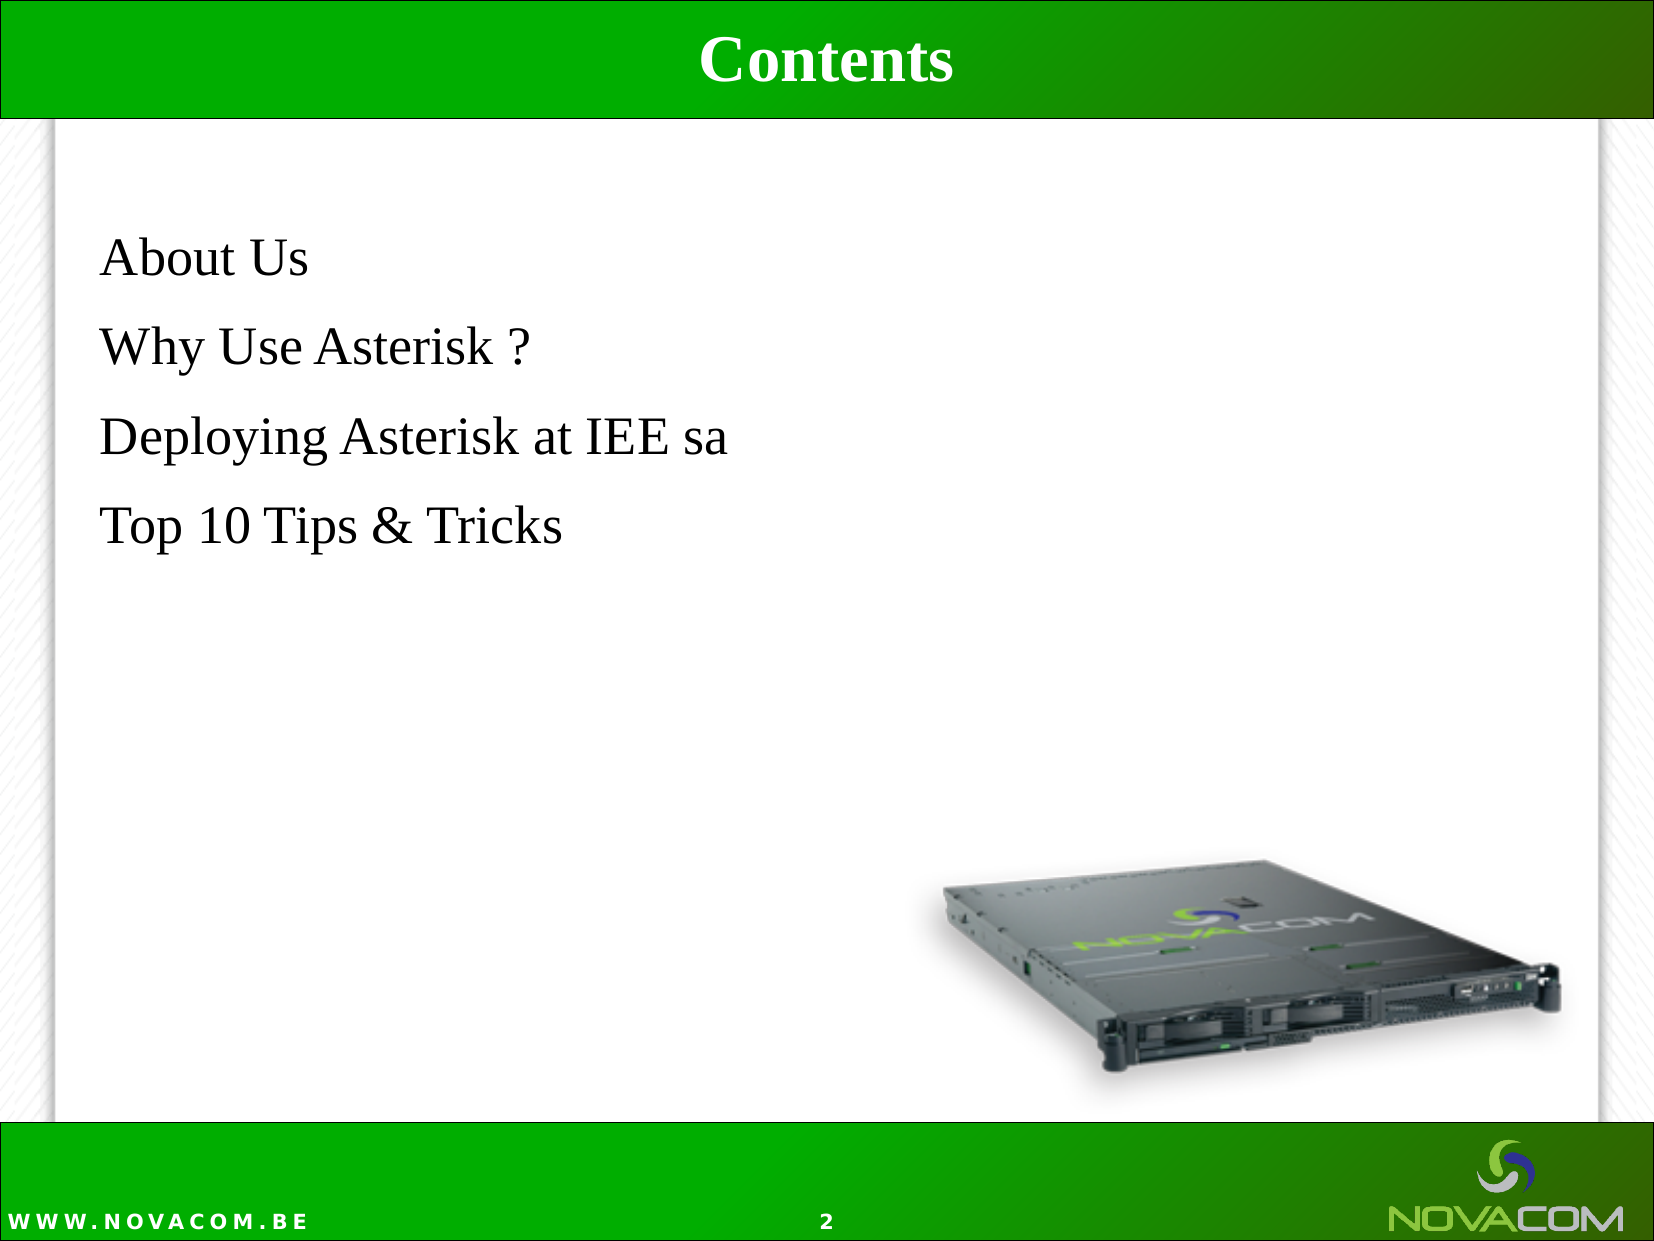

# Contents
About Us
Why Use Asterisk ?
Deploying Asterisk at IEE sa
Top 10 Tips & Tricks